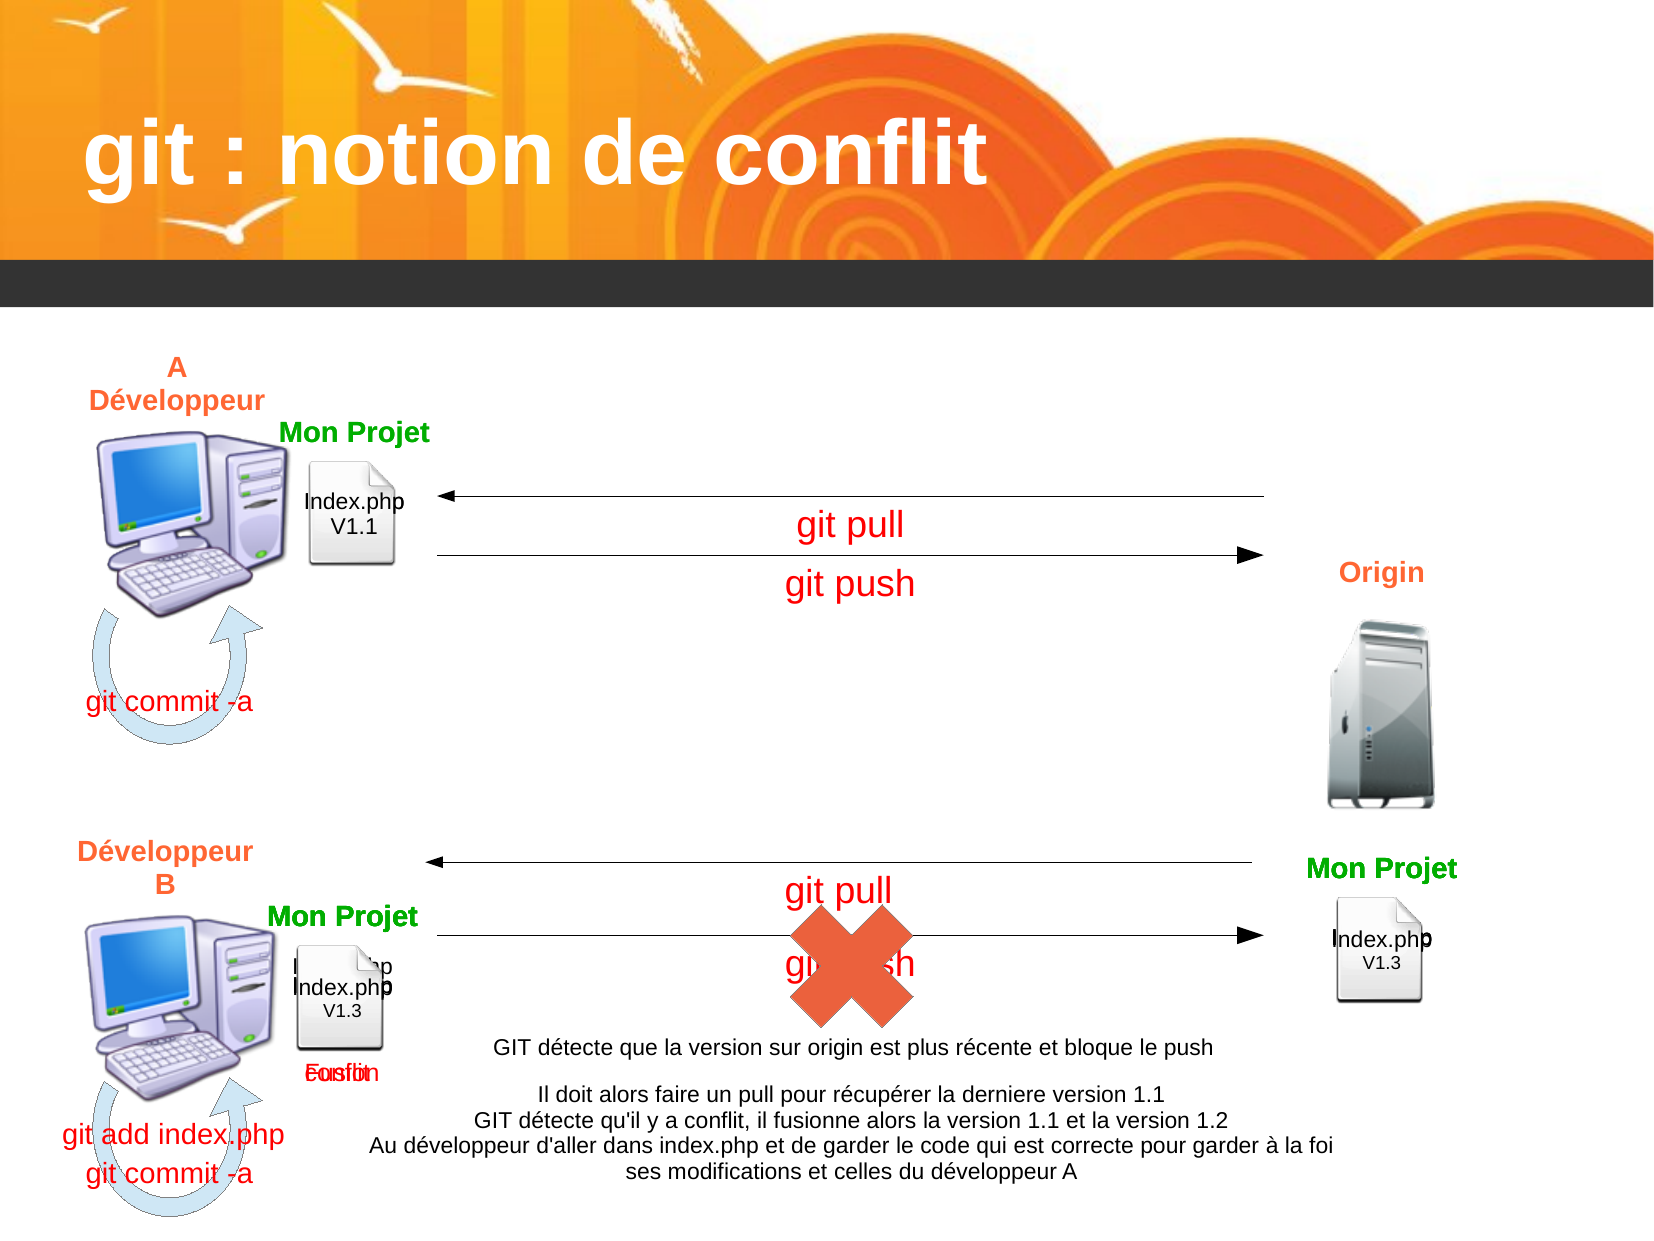

# git : notion de conflit
A
Développeur
Mon Projet
Index.php
V1
Mon Projet
Index.php
V1.1
git pull
Origin
git push
git commit -a
Développeur
B
Mon Projet
Index.php
v1
Mon Projet
Index.php
v1
Mon Projet
Index.php
V1.1
Mon Projet
Index.php
V1.3
git pull
Mon Projet
Index.php
v1
Mon Projet
Index.php
V1.2
Mon Projet
Index.php
V1.1
+
V1.2
Mon Projet
Index.php
V1.3
git push
GIT détecte que la version sur origin est plus récente et bloque le push
git commit -a
conflit
Fusion
Il doit alors faire un pull pour récupérer la derniere version 1.1
GIT détecte qu'il y a conflit, il fusionne alors la version 1.1 et la version 1.2
Au développeur d'aller dans index.php et de garder le code qui est correcte pour garder à la foi
ses modifications et celles du développeur A
git add index.php